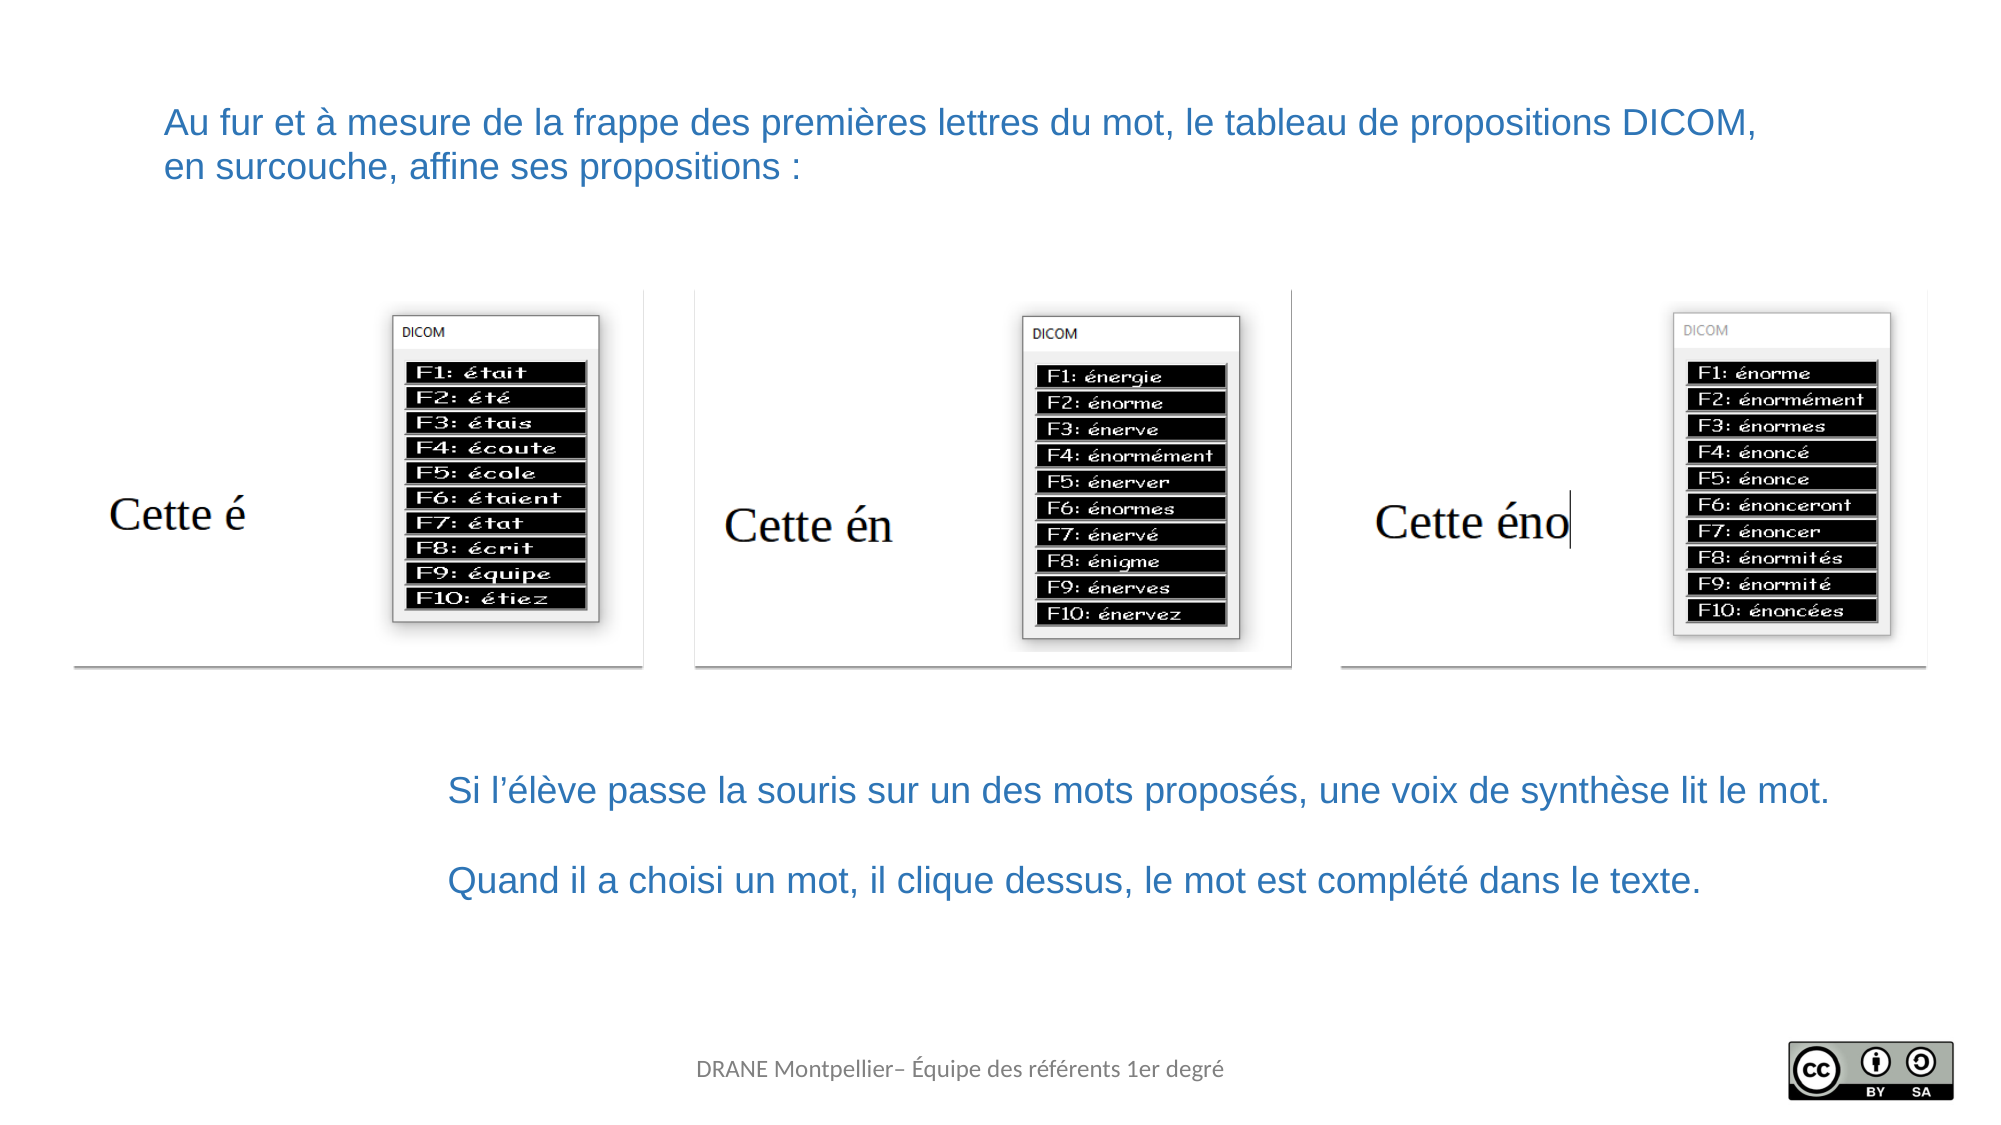

Au fur et à mesure de la frappe des premières lettres du mot, le tableau de propositions DICOM,
en surcouche, affine ses propositions :
Si l’élève passe la souris sur un des mots proposés, une voix de synthèse lit le mot.
Quand il a choisi un mot, il clique dessus, le mot est complété dans le texte.
DRANE Montpellier– Équipe des référents 1er degré